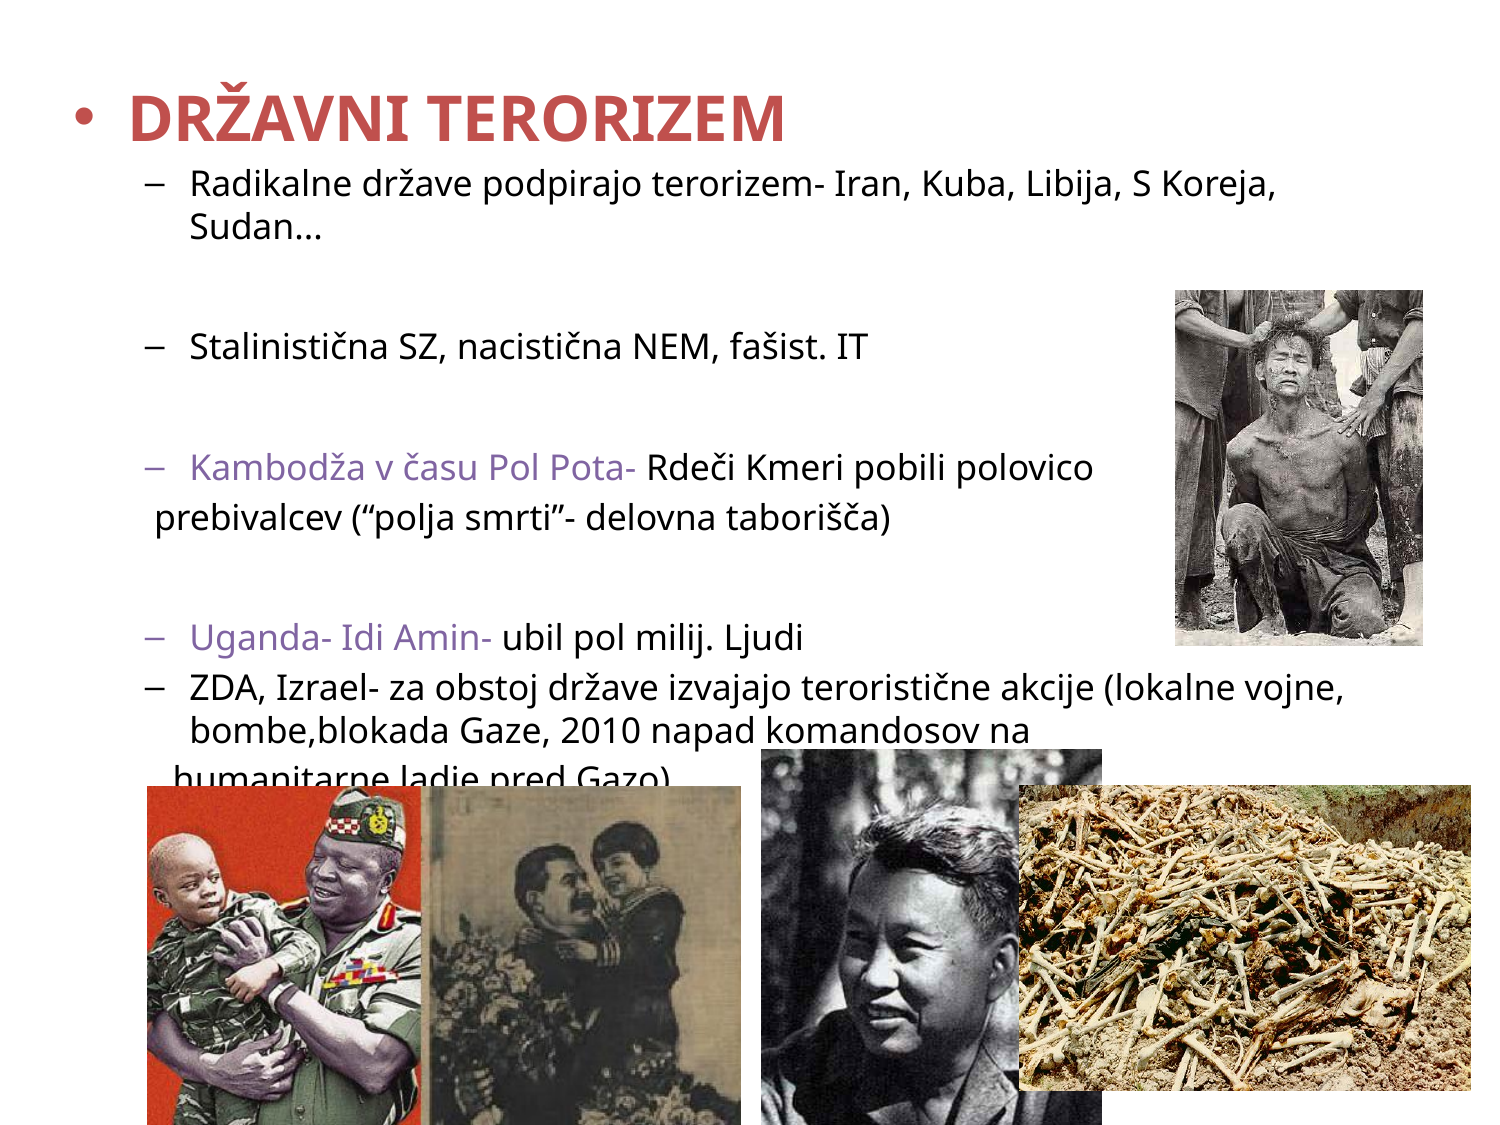

# DRŽAVNI TERORIZEM
Radikalne države podpirajo terorizem- Iran, Kuba, Libija, S Koreja, Sudan...
Stalinistična SZ, nacistična NEM, fašist. IT
Kambodža v času Pol Pota- Rdeči Kmeri pobili polovico
 prebivalcev (“polja smrti”- delovna taborišča)
Uganda- Idi Amin- ubil pol milij. Ljudi
ZDA, Izrael- za obstoj države izvajajo teroristične akcije (lokalne vojne, bombe,blokada Gaze, 2010 napad komandosov na
 humanitarne ladje pred Gazo)